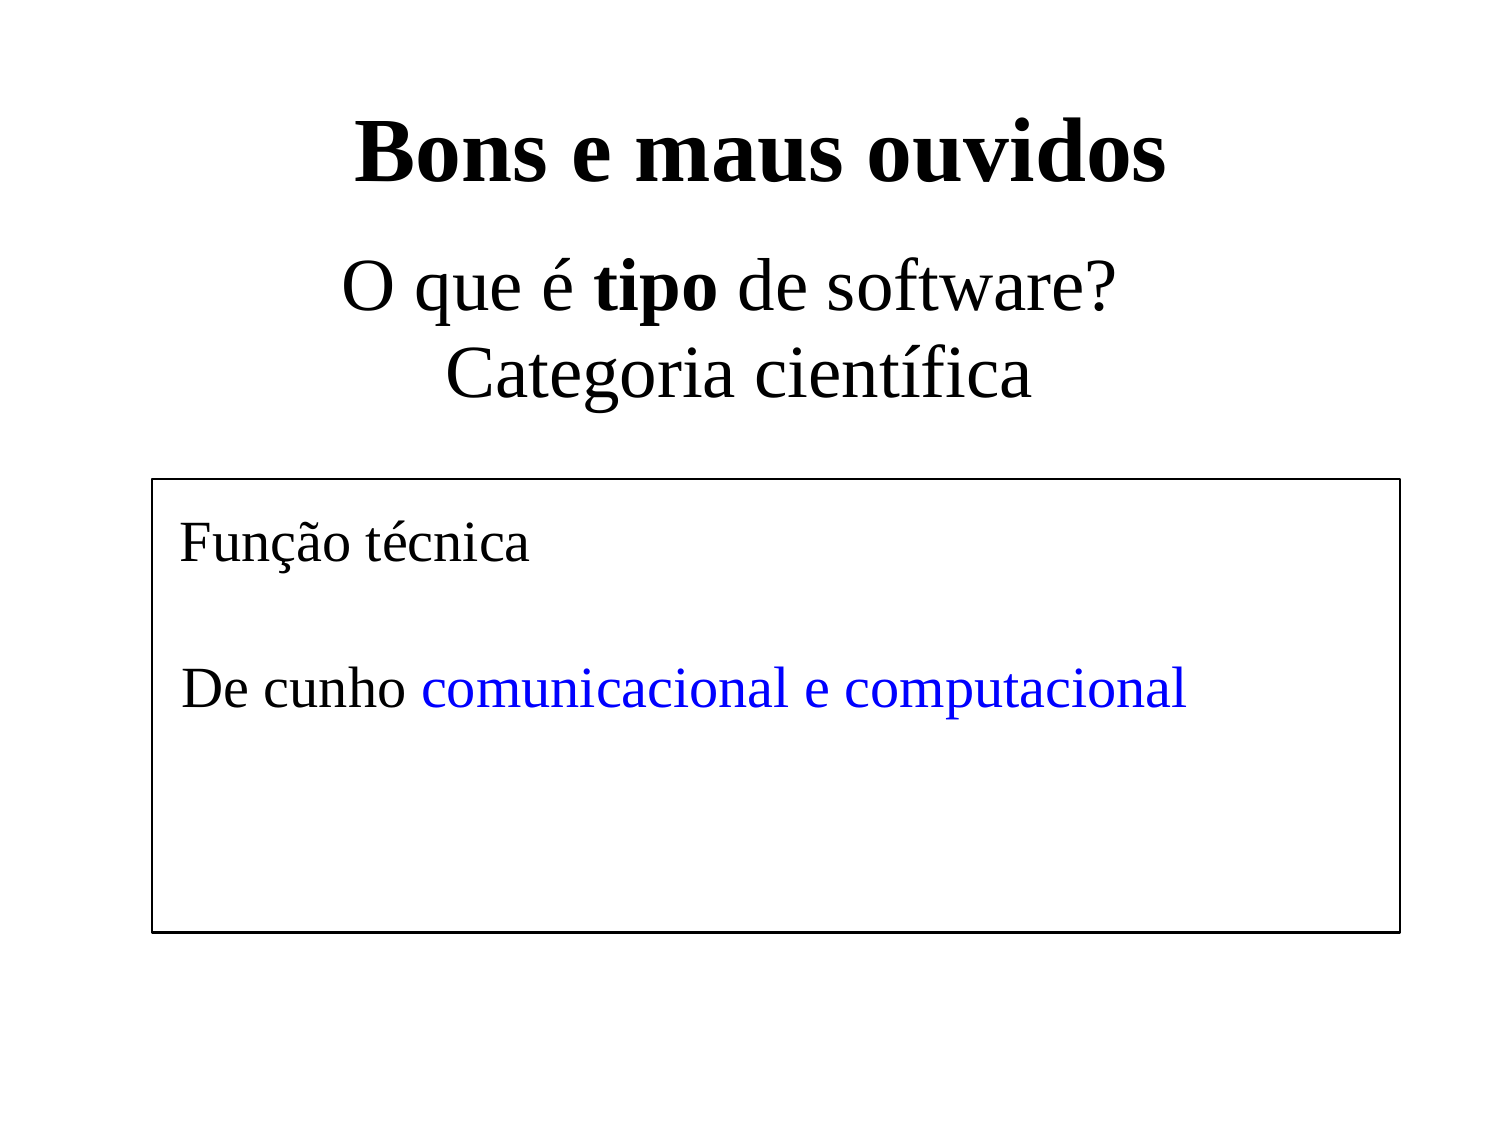

# Bons e maus ouvidos
O que é tipo de software?
Categoria científica
 Função técnica
 De cunho comunicacional e computacional
 Derivada da lógica e sintaxe do código fonte